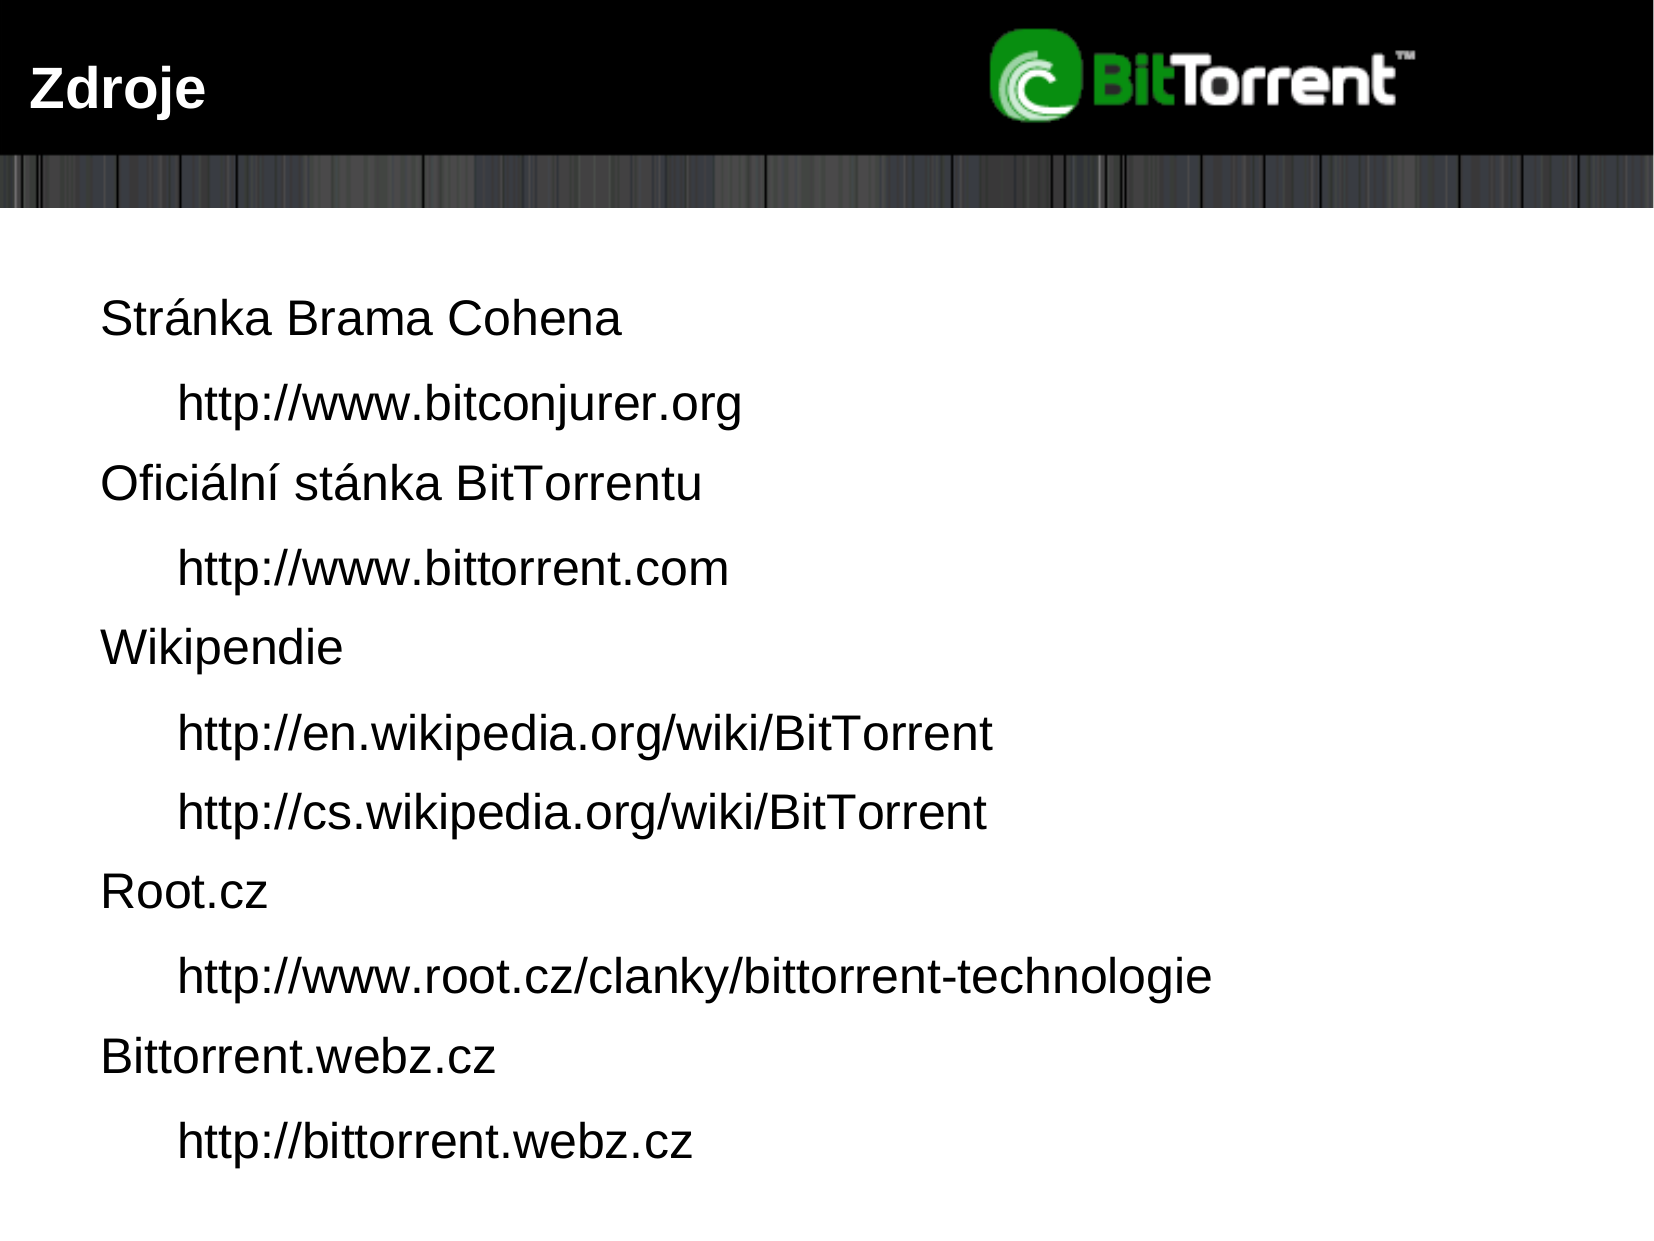

# Zdroje
Stránka Brama Cohena
http://www.bitconjurer.org
Oficiální stánka BitTorrentu
http://www.bittorrent.com
Wikipendie
http://en.wikipedia.org/wiki/BitTorrent
http://cs.wikipedia.org/wiki/BitTorrent
Root.cz
http://www.root.cz/clanky/bittorrent-technologie
Bittorrent.webz.cz
http://bittorrent.webz.cz